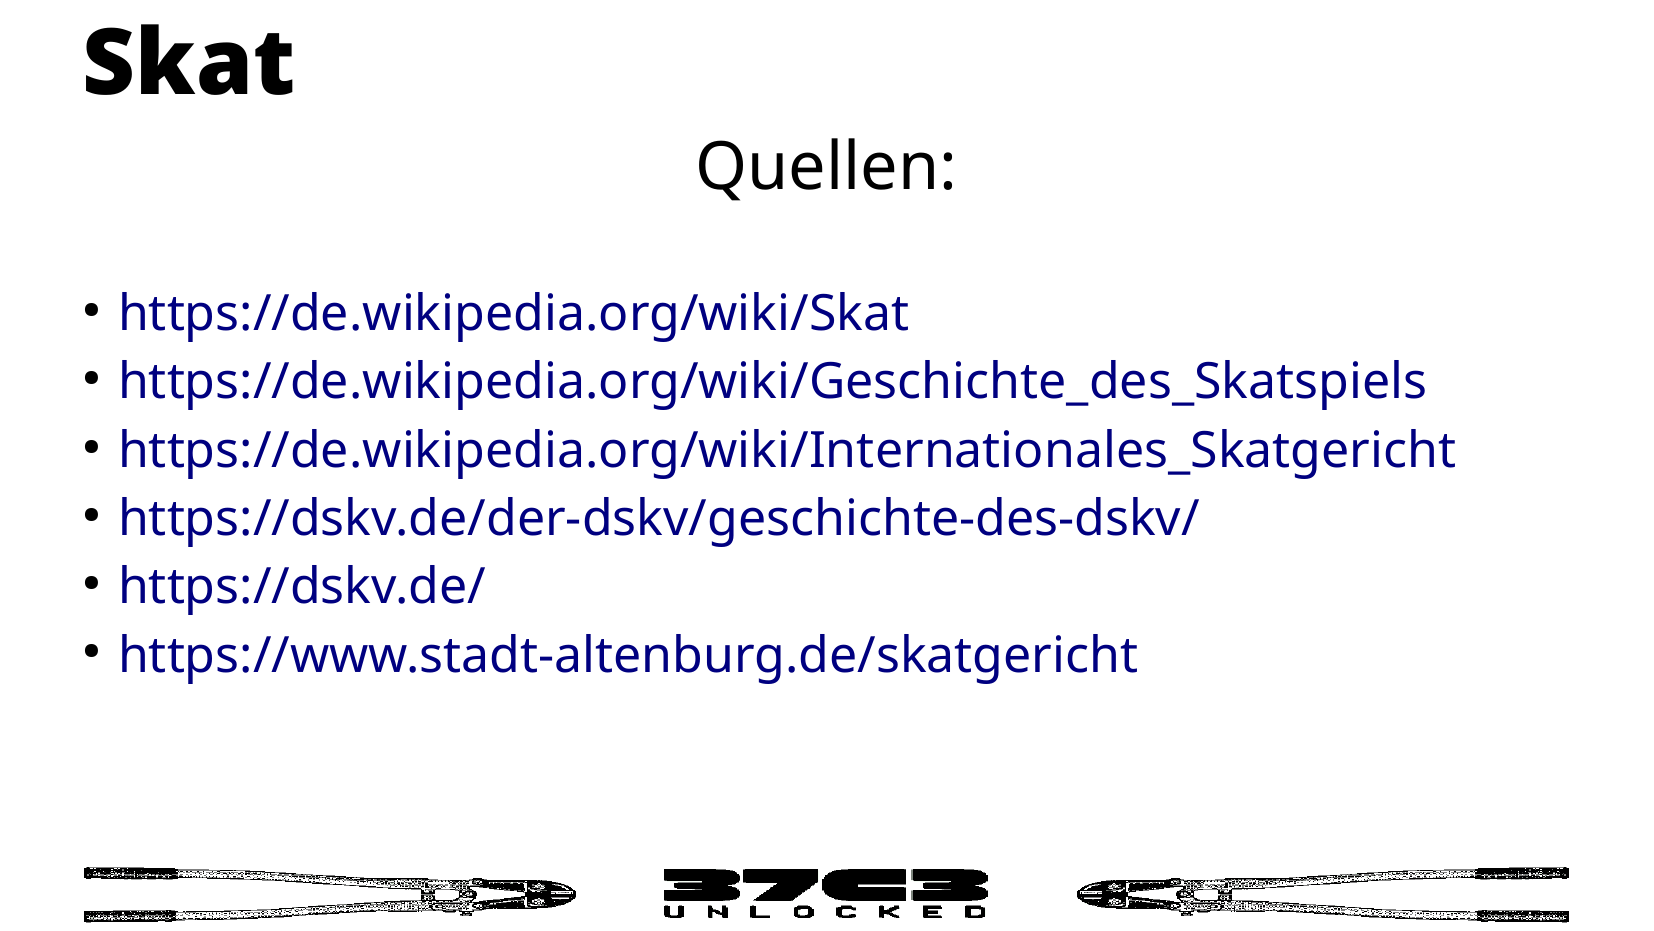

# Skat
Quellen:
https://de.wikipedia.org/wiki/Skat
https://de.wikipedia.org/wiki/Geschichte_des_Skatspiels
https://de.wikipedia.org/wiki/Internationales_Skatgericht
https://dskv.de/der-dskv/geschichte-des-dskv/
https://dskv.de/
https://www.stadt-altenburg.de/skatgericht